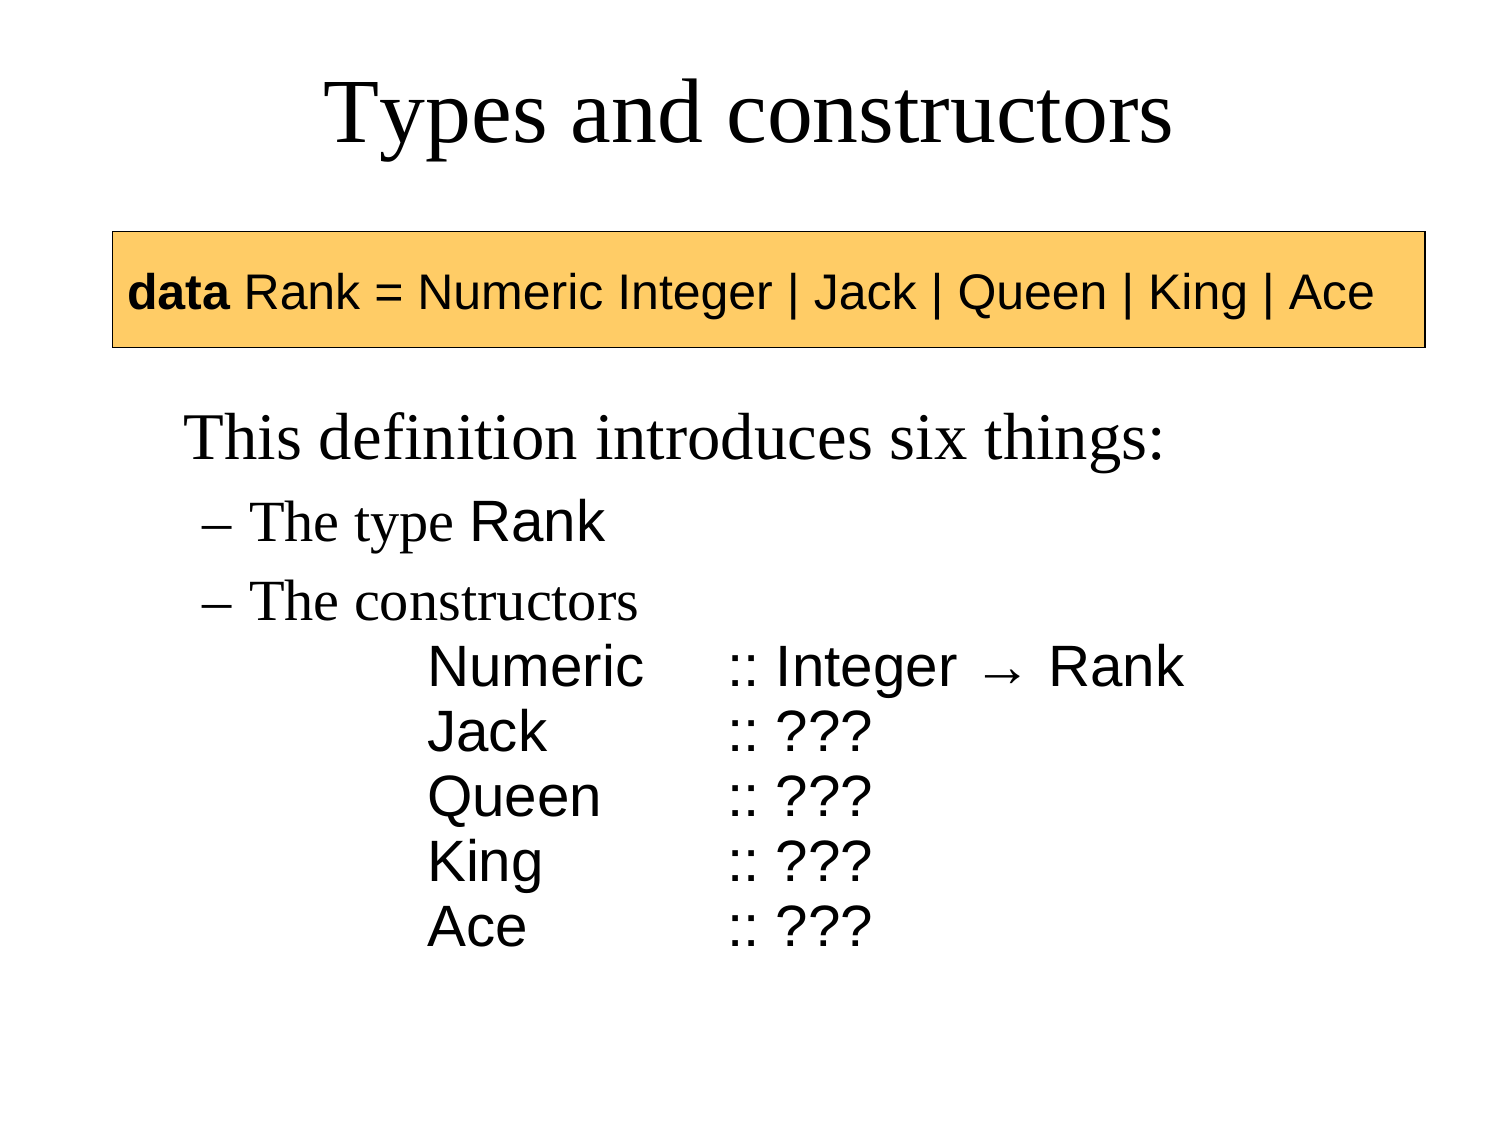

# Types and constructors
data Rank = Numeric Integer | Jack | Queen | King | Ace
This definition introduces six things:
The type Rank
The constructors
		Numeric	:: Integer → Rank
		Jack		:: ???
		Queen	:: ???
		King		:: ???
		Ace		:: ???